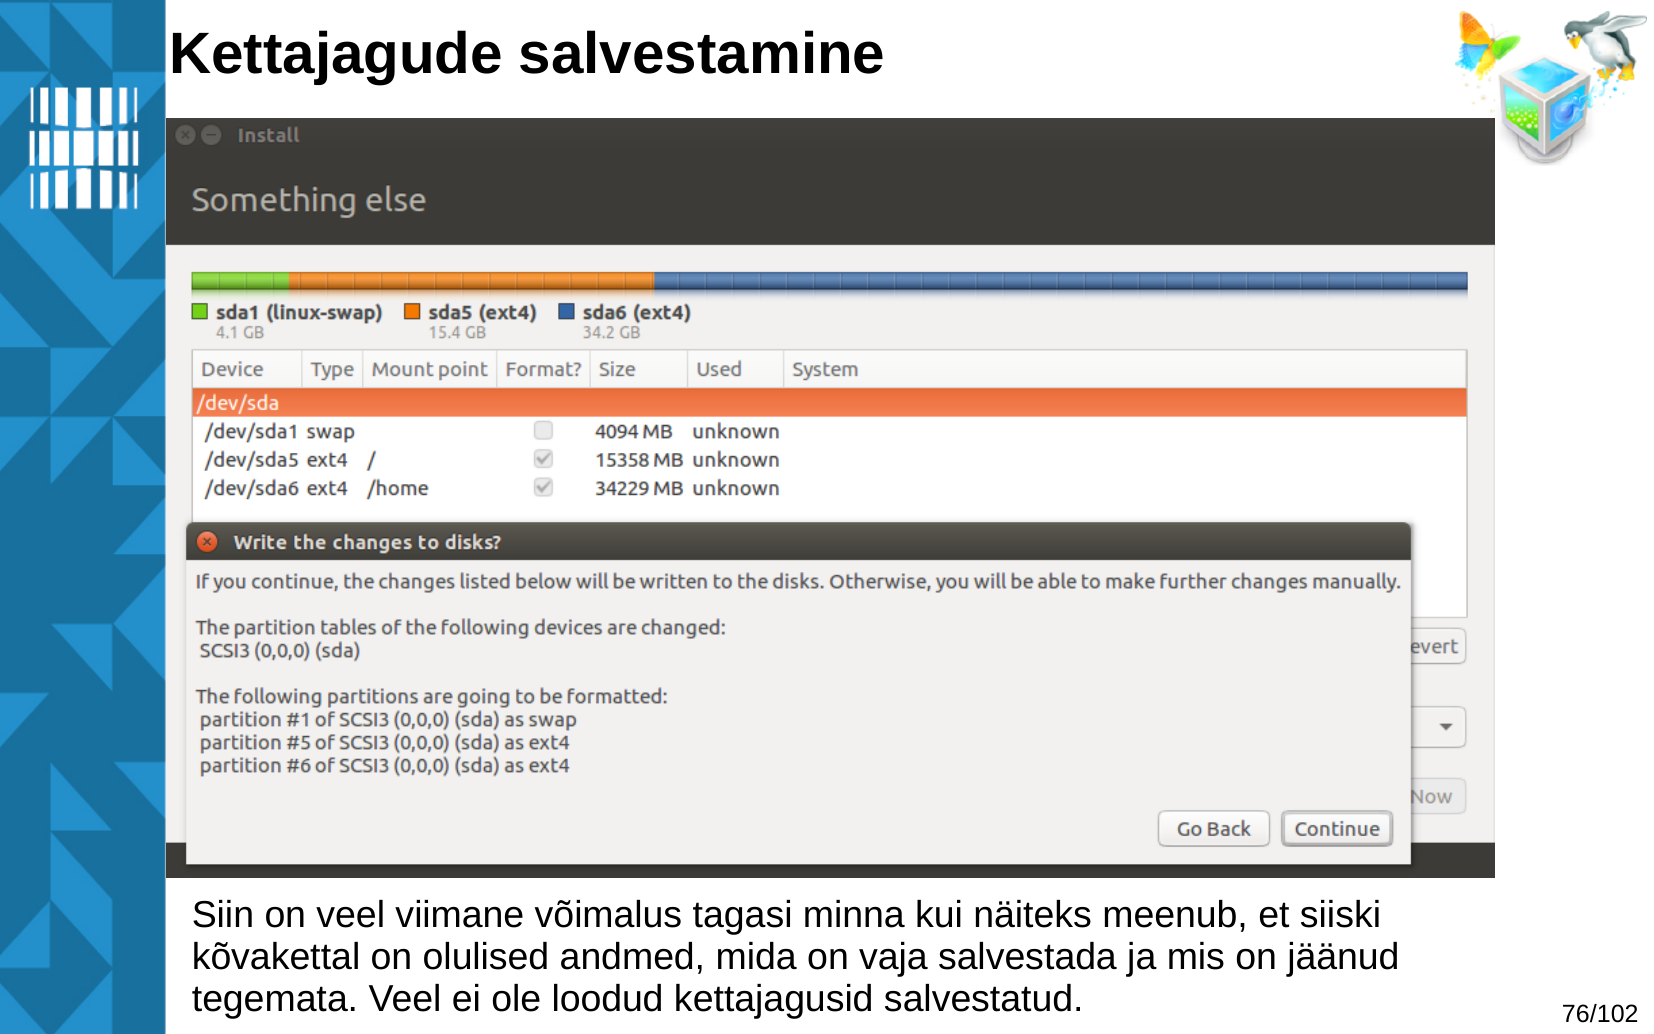

# Kettajagude salvestamine
Siin on veel viimane võimalus tagasi minna kui näiteks meenub, et siiski kõvakettal on olulised andmed, mida on vaja salvestada ja mis on jäänud tegemata. Veel ei ole loodud kettajagusid salvestatud.